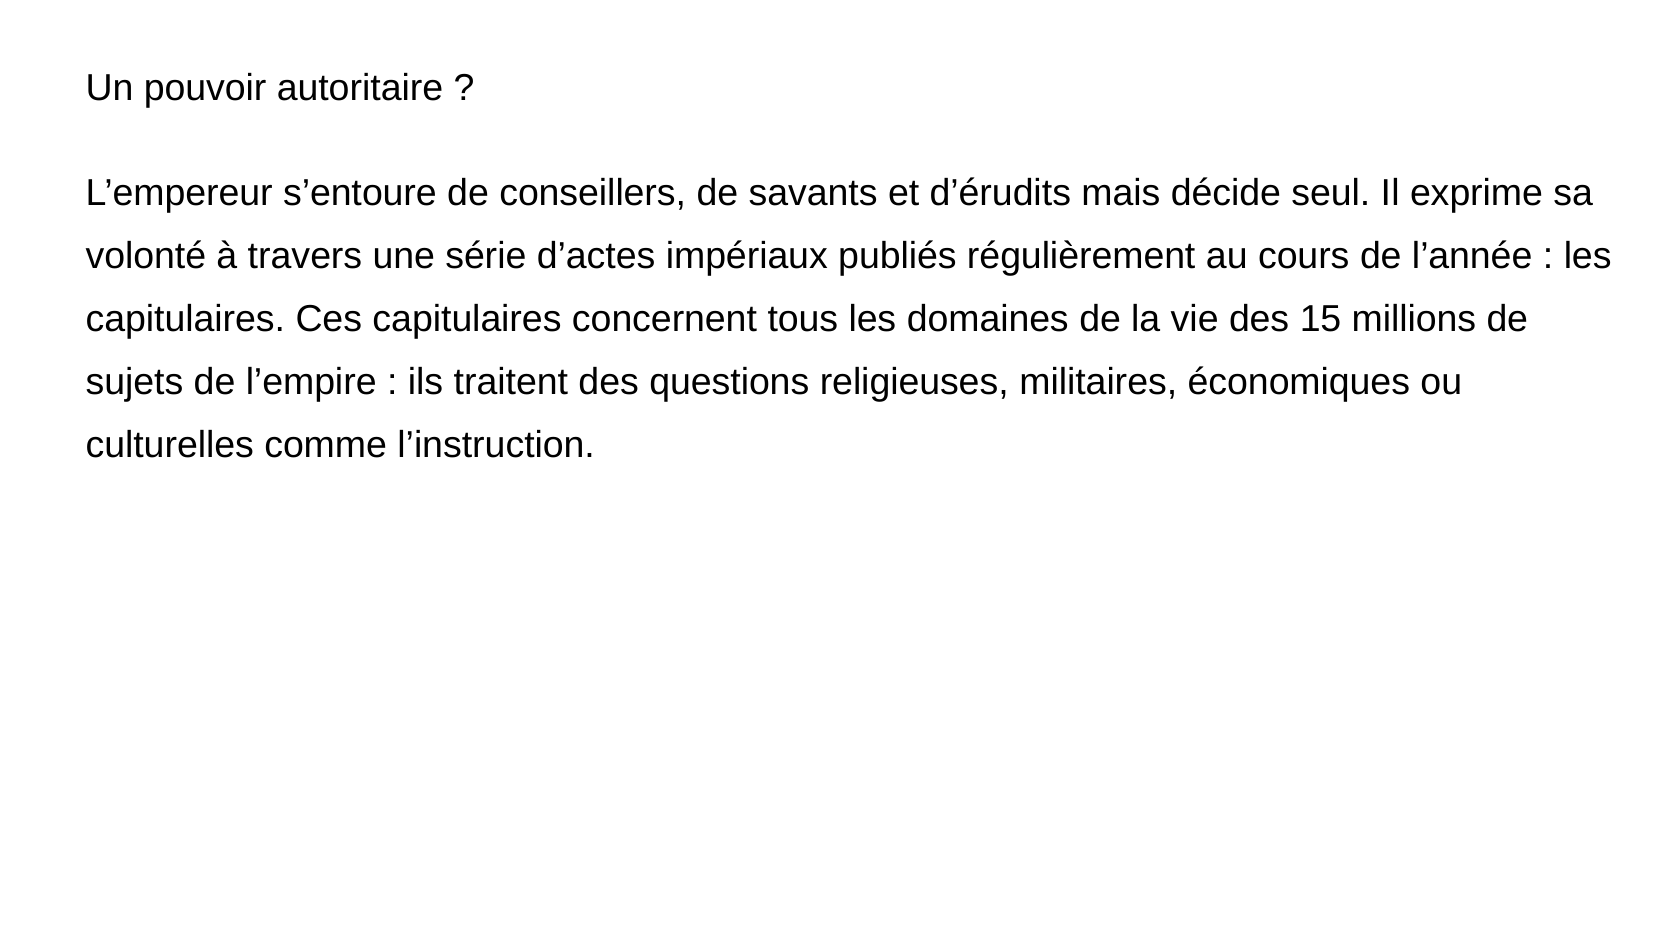

Un pouvoir autoritaire ?
L’empereur s’entoure de conseillers, de savants et d’érudits mais décide seul. Il exprime sa volonté à travers une série d’actes impériaux publiés régulièrement au cours de l’année : les capitulaires. Ces capitulaires concernent tous les domaines de la vie des 15 millions de sujets de l’empire : ils traitent des questions religieuses, militaires, économiques ou culturelles comme l’instruction.